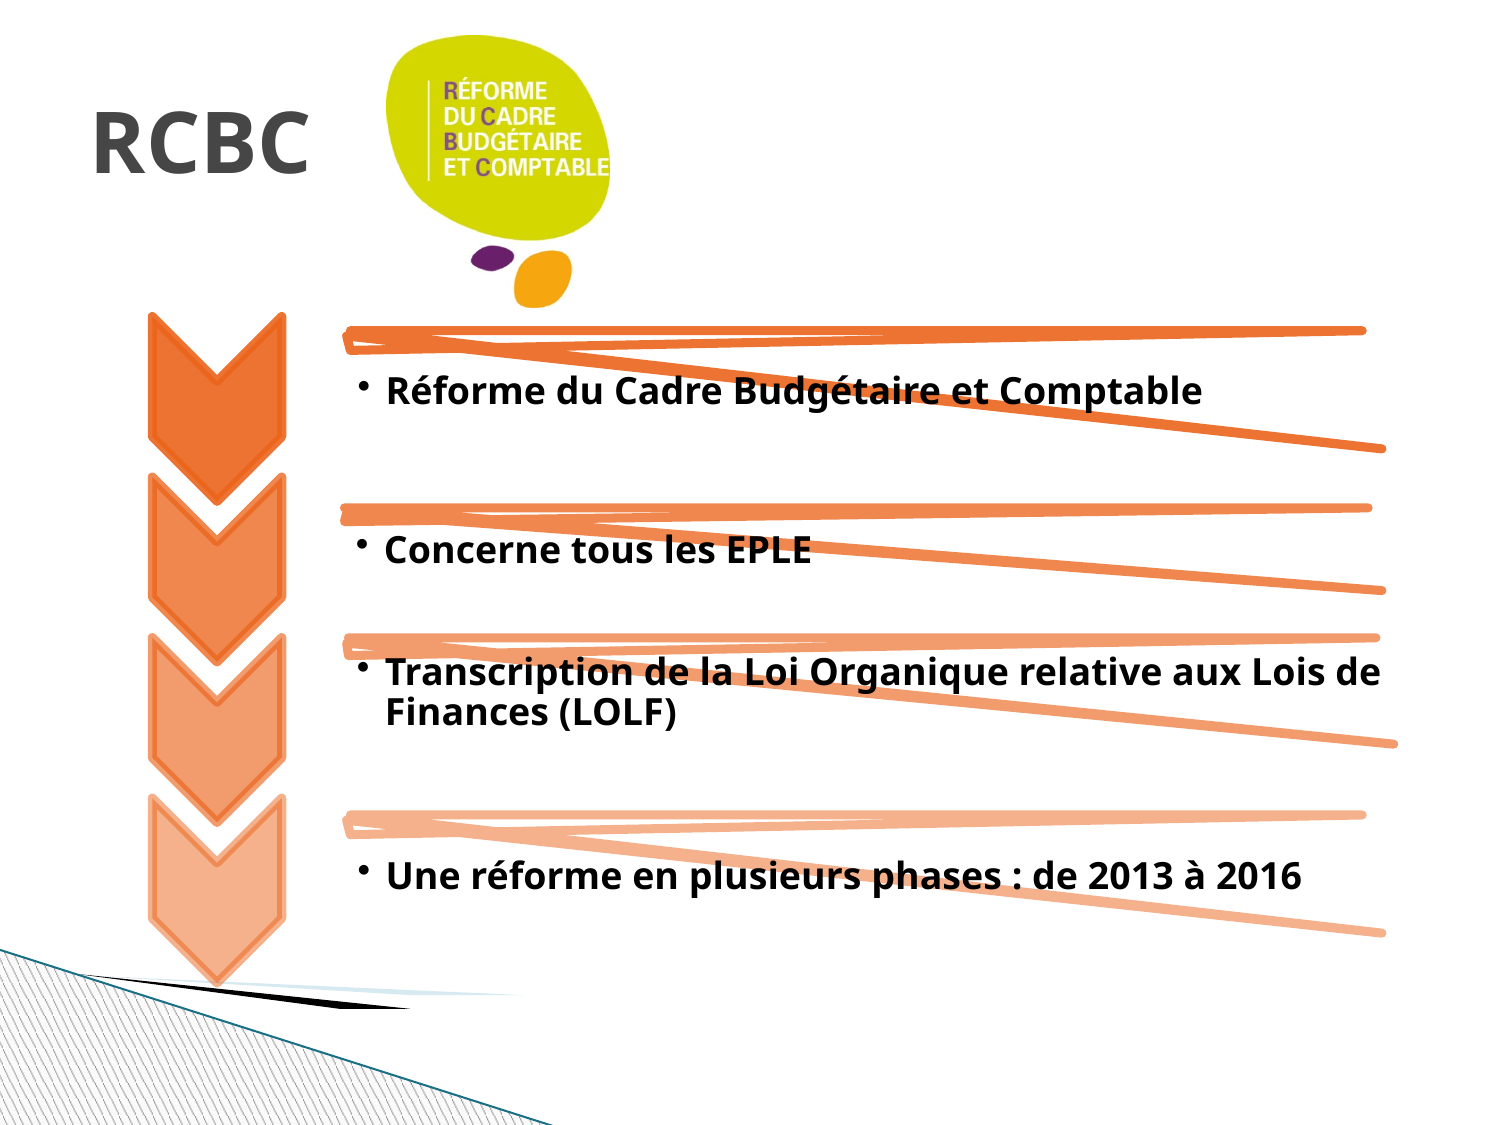

# RCBC
Réforme du Cadre Budgétaire et Comptable
Concerne tous les EPLE
Transcription de la Loi Organique relative aux Lois de Finances (LOLF)
Une réforme en plusieurs phases : de 2013 à 2016